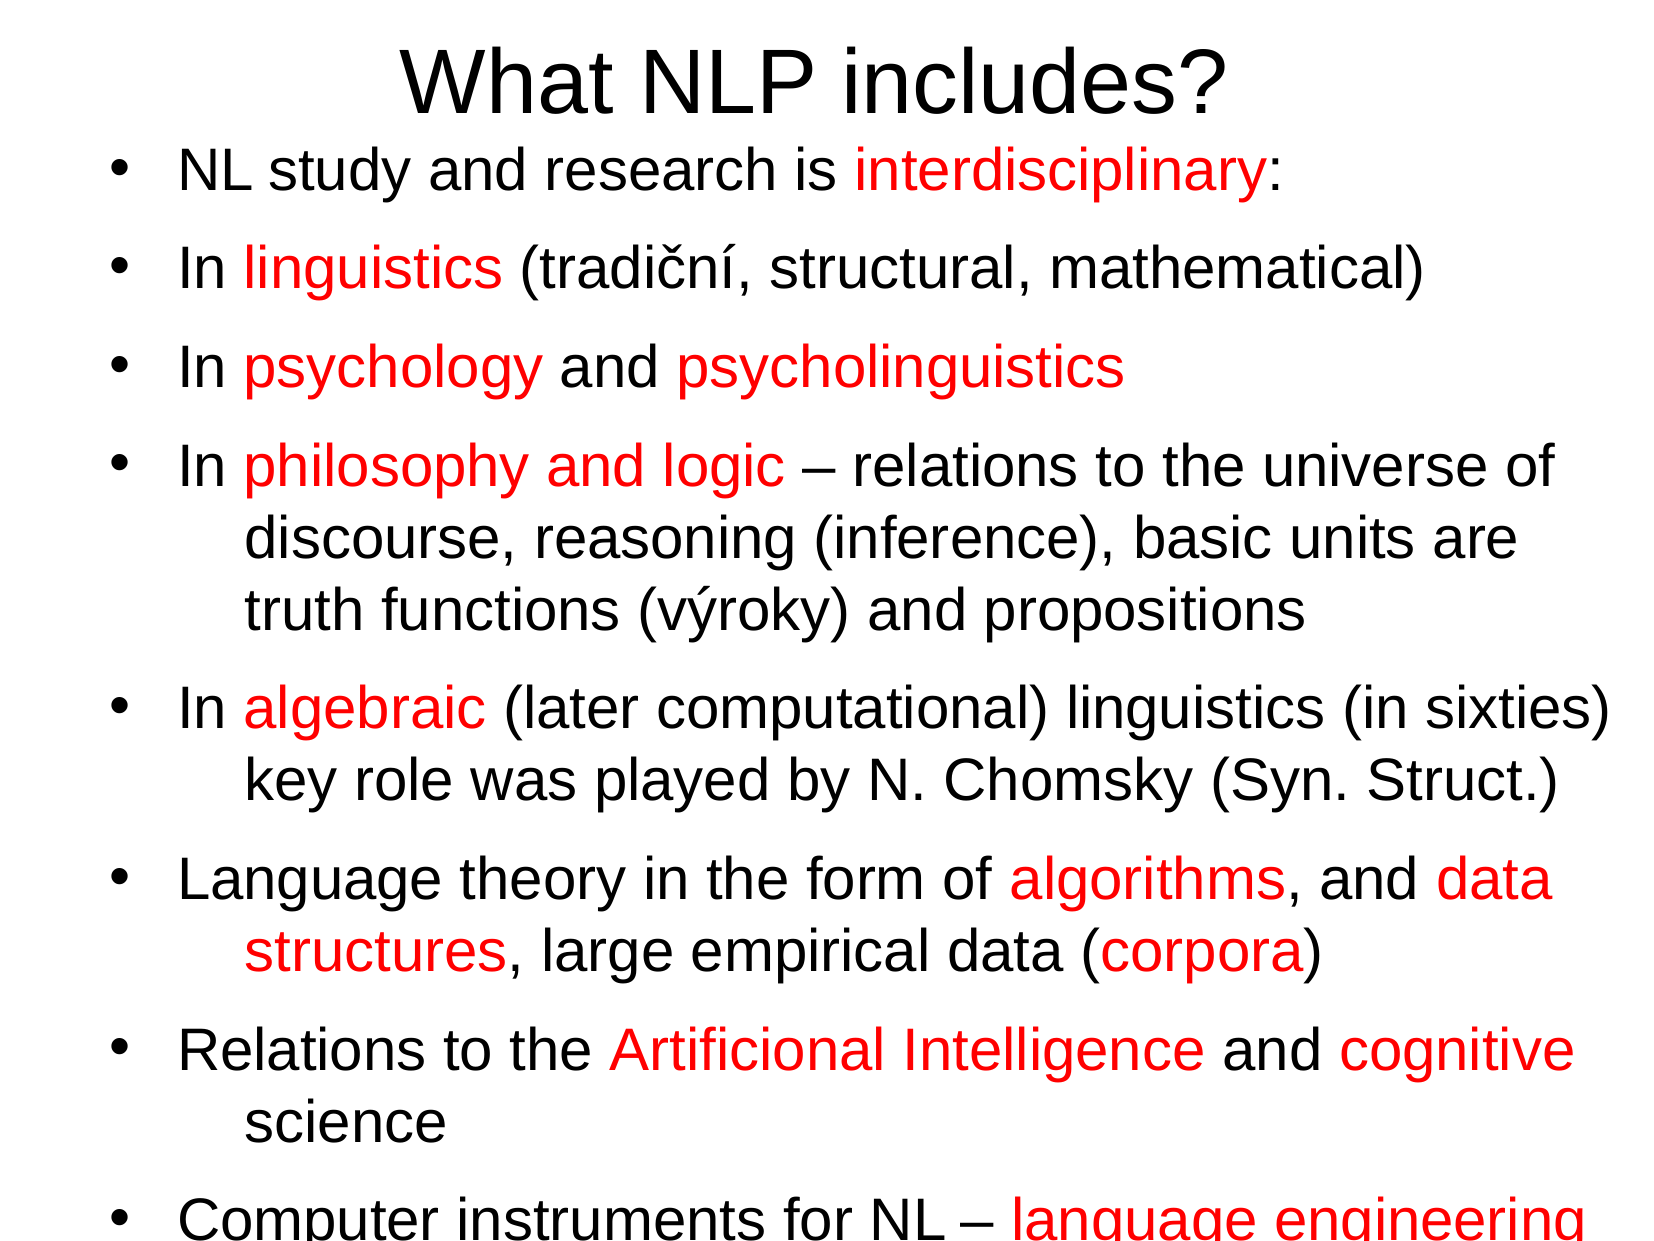

# What NLP includes?
NL study and research is interdisciplinary:
In linguistics (tradiční, structural, mathematical)
In psychology and psycholinguistics
In philosophy and logic – relations to the universe of discourse, reasoning (inference), basic units are truth functions (výroky) and propositions
In algebraic (later computational) linguistics (in sixties) key role was played by N. Chomsky (Syn. Struct.)
Language theory in the form of algorithms, and data structures, large empirical data (corpora)
Relations to the Artificional Intelligence and cognitive science
Computer instruments for NL – language engineering